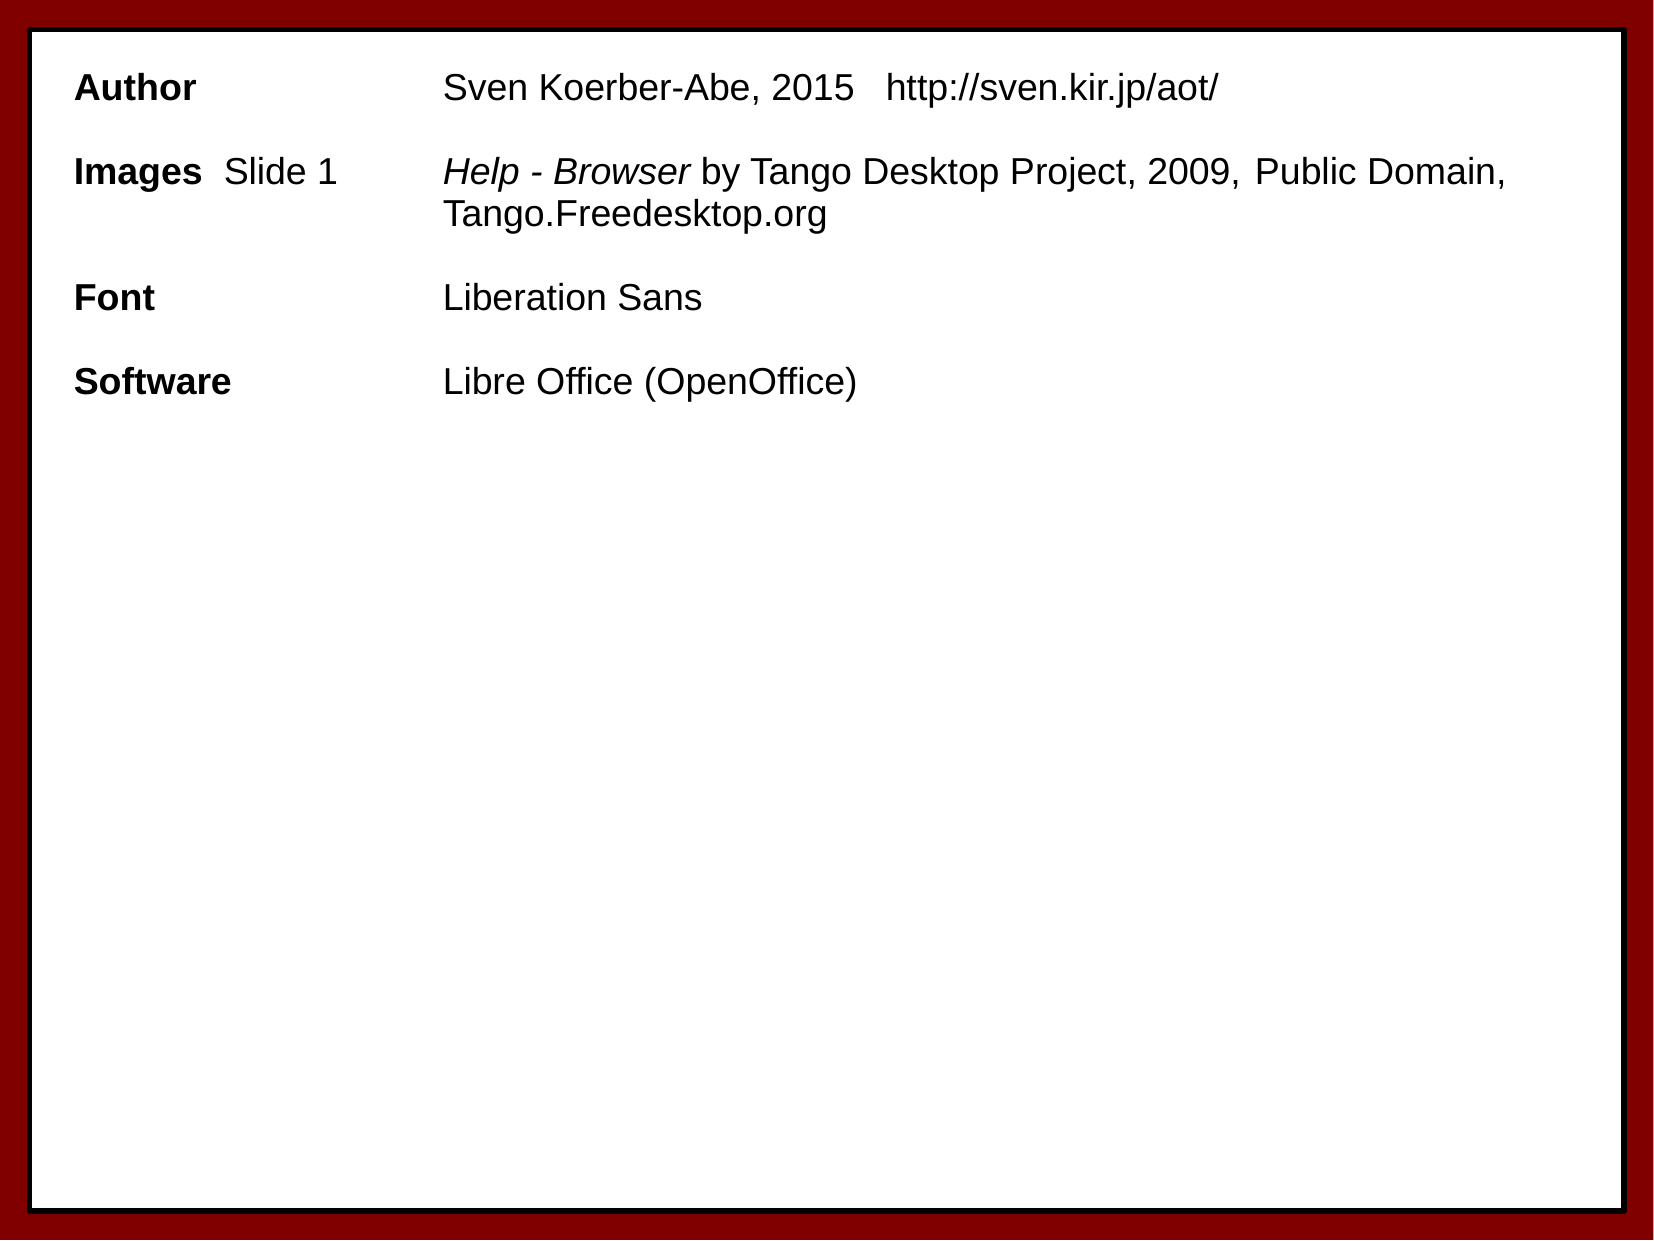

Author				Sven Koerber-Abe, 2015	http://sven.kir.jp/aot/
Images Slide 1		Help - Browser by Tango Desktop Project, 2009,	Public Domain,
					Tango.Freedesktop.org
Font				Liberation Sans
Software			Libre Office (OpenOffice)